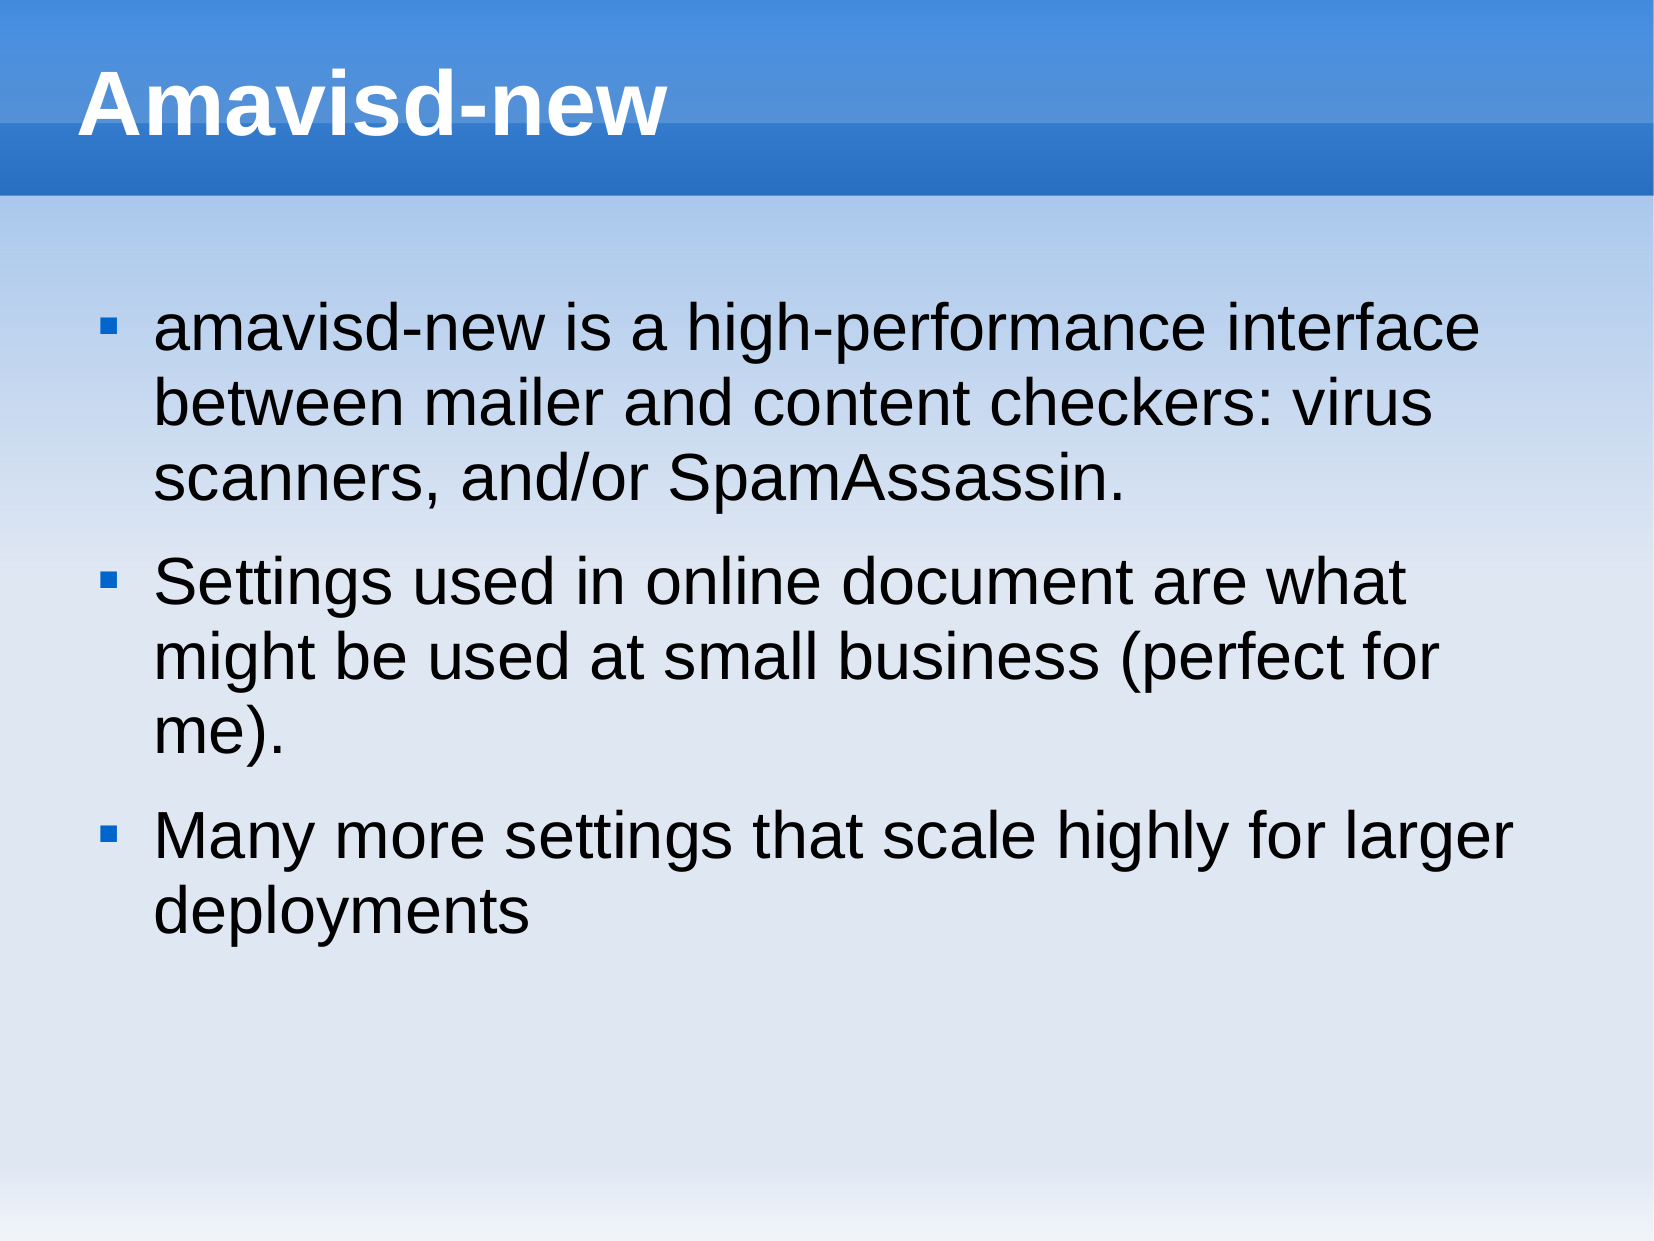

# Amavisd-new
amavisd-new is a high-performance interface between mailer and content checkers: virus scanners, and/or SpamAssassin.
Settings used in online document are what might be used at small business (perfect for me).
Many more settings that scale highly for larger deployments